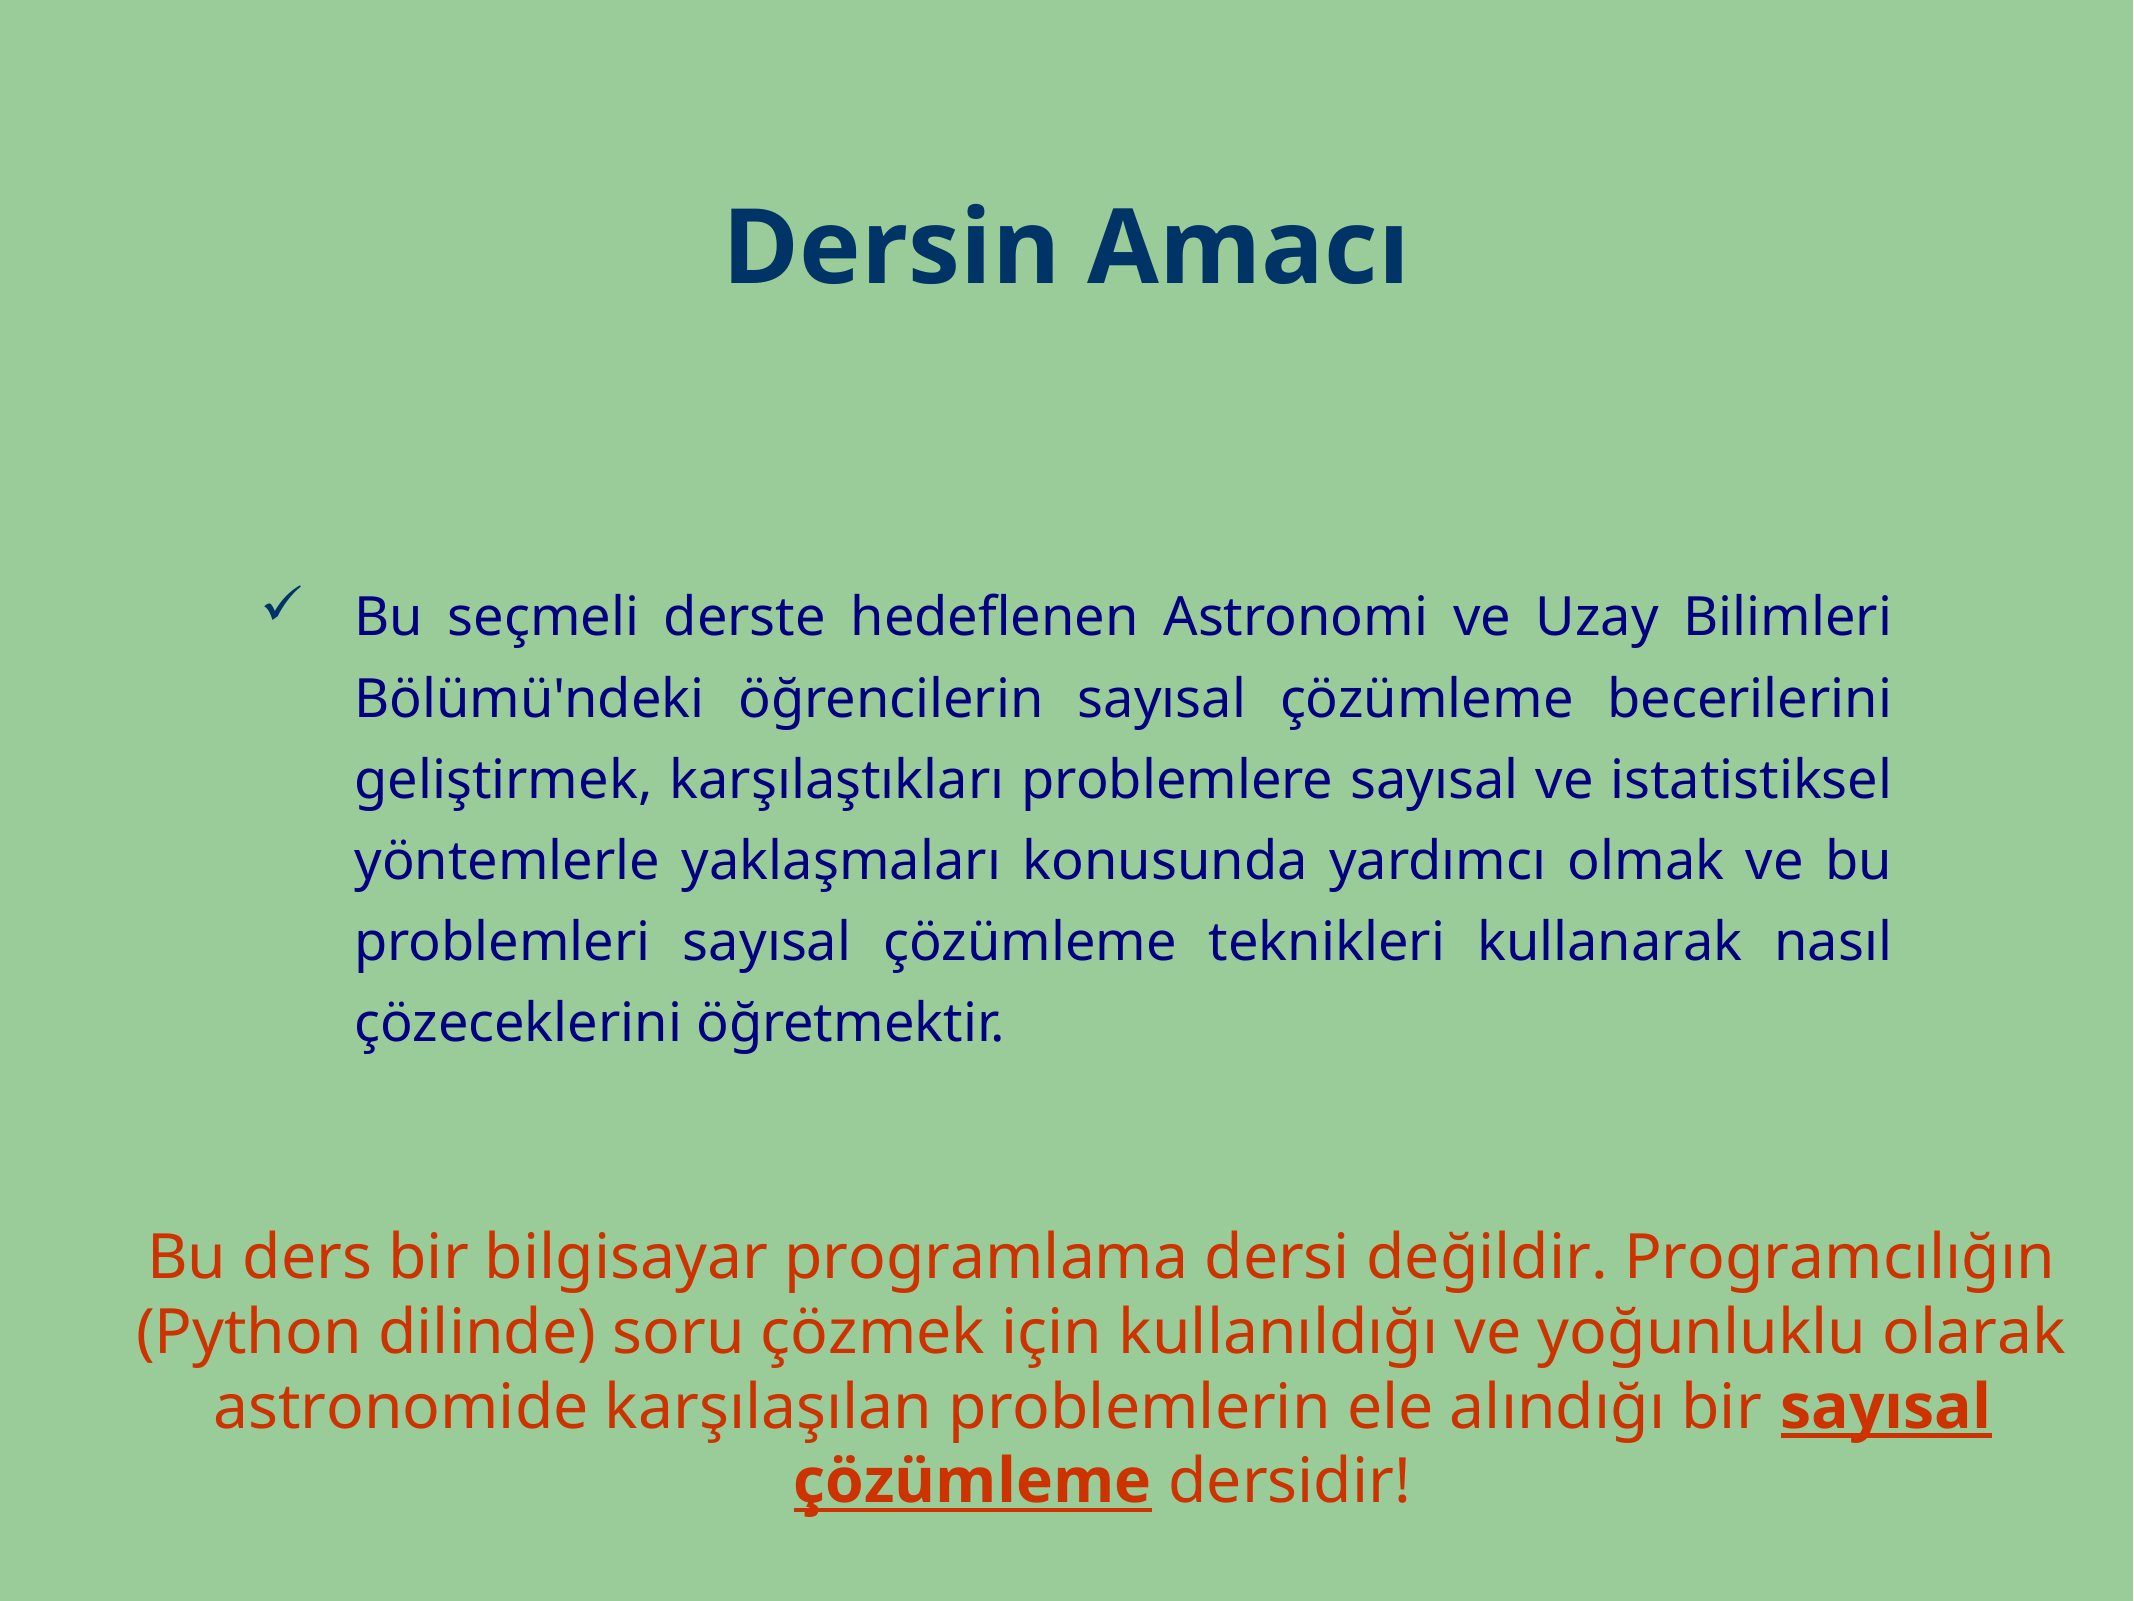

# Dersin Amacı
Bu seçmeli derste hedeflenen Astronomi ve Uzay Bilimleri Bölümü'ndeki öğrencilerin sayısal çözümleme becerilerini geliştirmek, karşılaştıkları problemlere sayısal ve istatistiksel yöntemlerle yaklaşmaları konusunda yardımcı olmak ve bu problemleri sayısal çözümleme teknikleri kullanarak nasıl çözeceklerini öğretmektir.
Bu ders bir bilgisayar programlama dersi değildir. Programcılığın (Python dilinde) soru çözmek için kullanıldığı ve yoğunluklu olarak astronomide karşılaşılan problemlerin ele alındığı bir sayısal çözümleme dersidir!